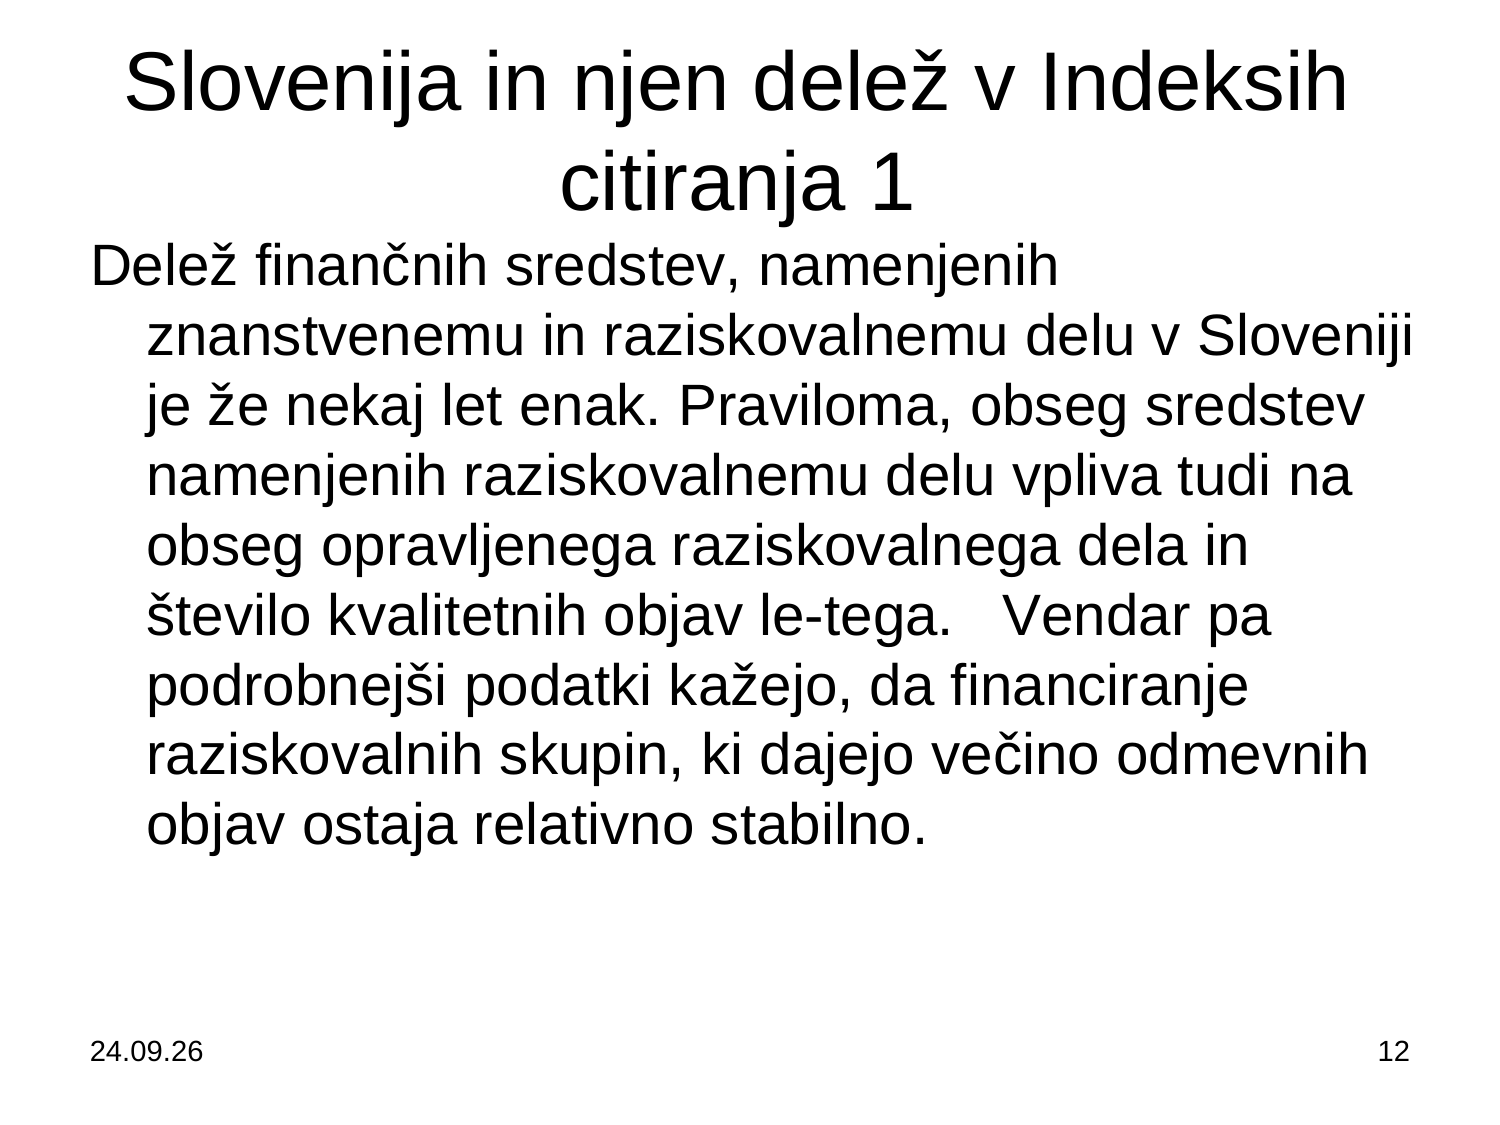

# Slovenija in njen delež v Indeksih citiranja 1
Delež finančnih sredstev, namenjenih znanstvenemu in raziskovalnemu delu v Sloveniji je že nekaj let enak. Praviloma, obseg sredstev namenjenih raziskovalnemu delu vpliva tudi na obseg opravljenega raziskovalnega dela in število kvalitetnih objav le-tega. Vendar pa podrobnejši podatki kažejo, da financiranje raziskovalnih skupin, ki dajejo večino odmevnih objav ostaja relativno stabilno.